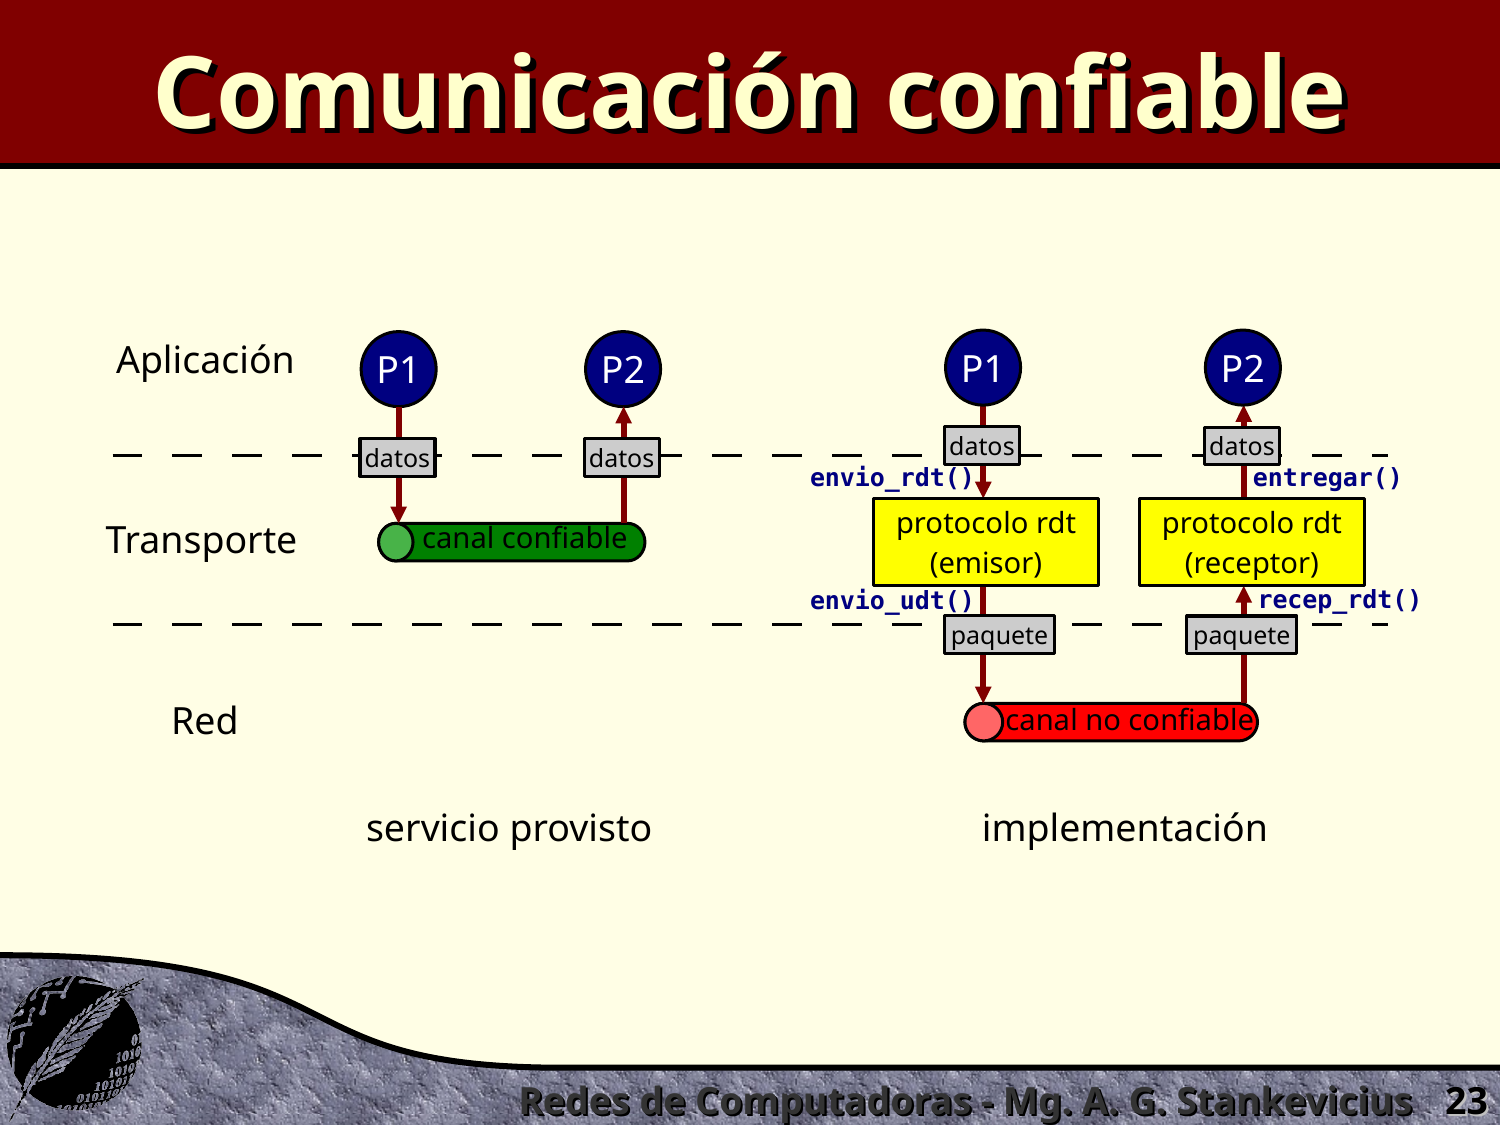

# Comunicación confiable
Aplicación
P1
P2
P1
P2
datos
datos
datos
datos
envio_rdt()
entregar()
protocolo rdt
(emisor)
protocolo rdt
(receptor)
recep_rdt()
envio_udt()
Transporte
canal confiable
paquete
paquete
Red
canal no confiable
servicio provisto
implementación
23